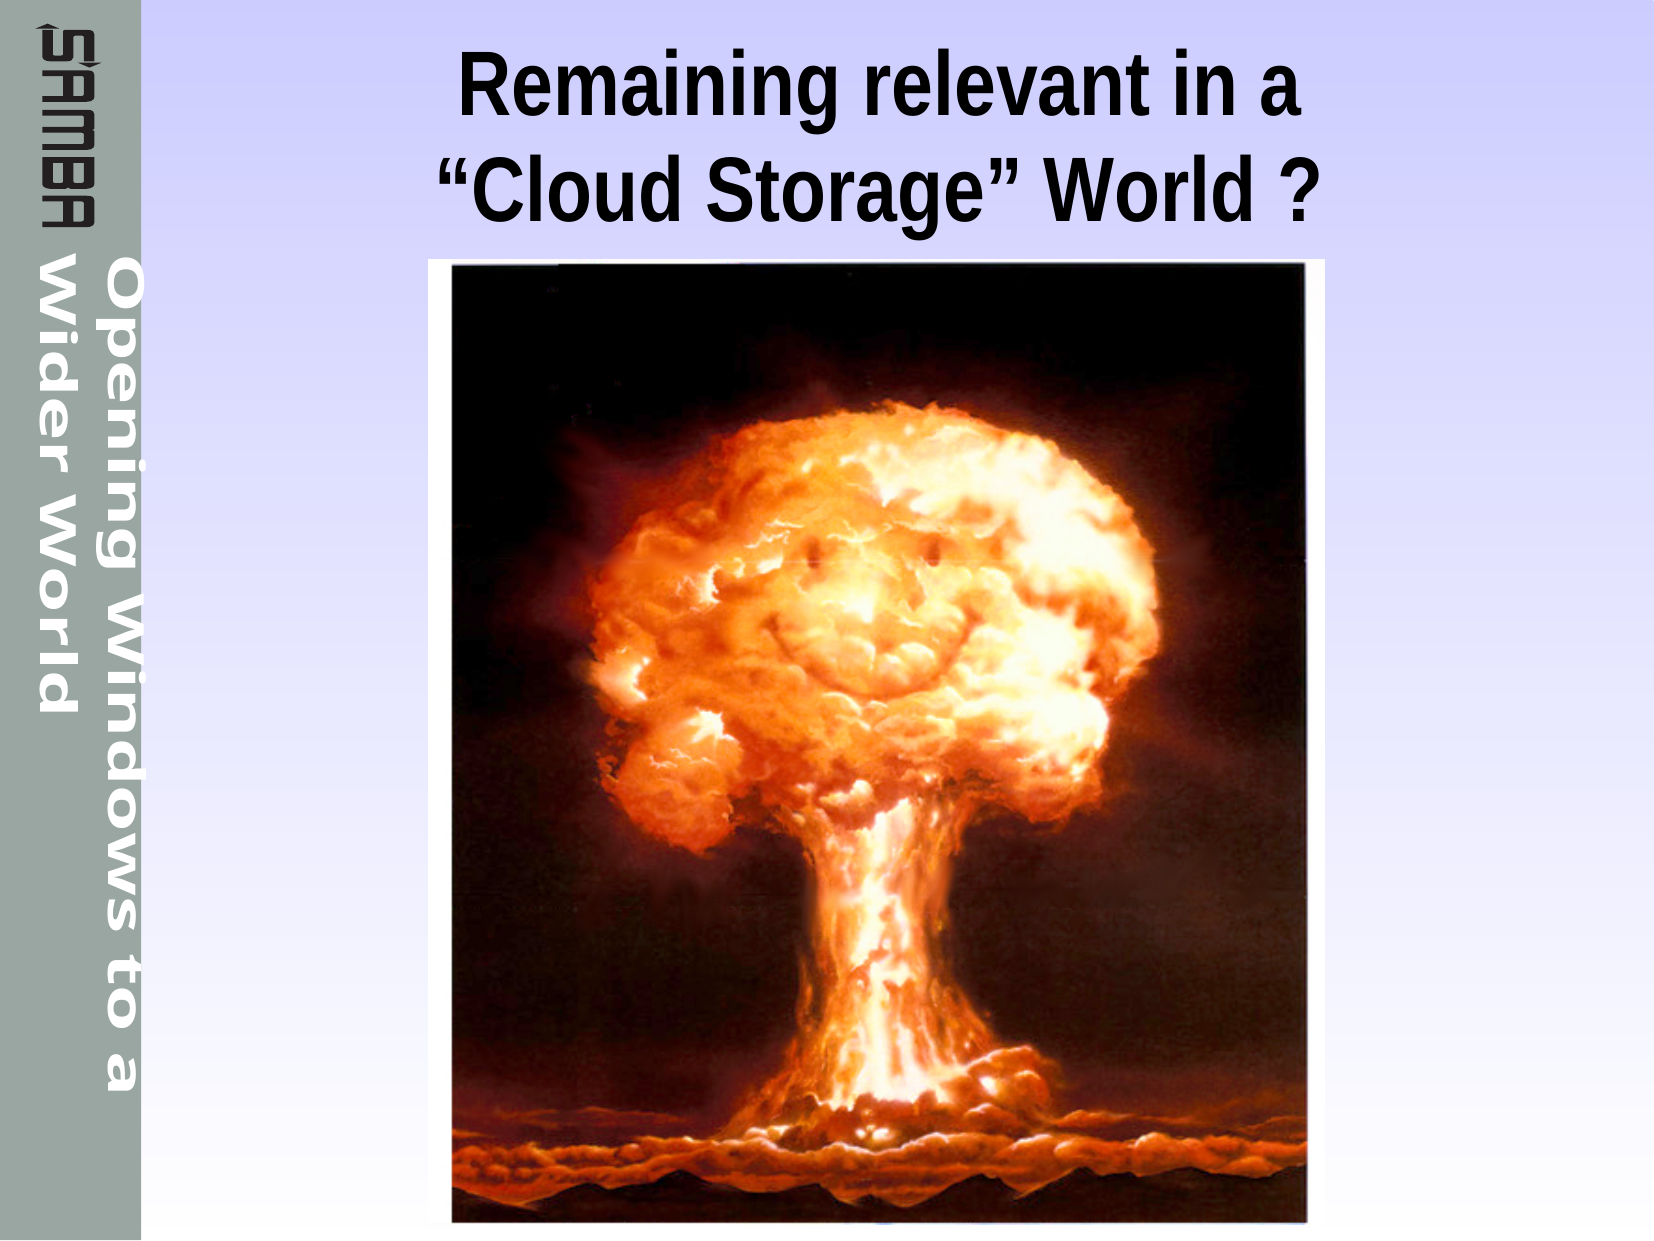

# Remaining relevant in a “Cloud Storage” World ?